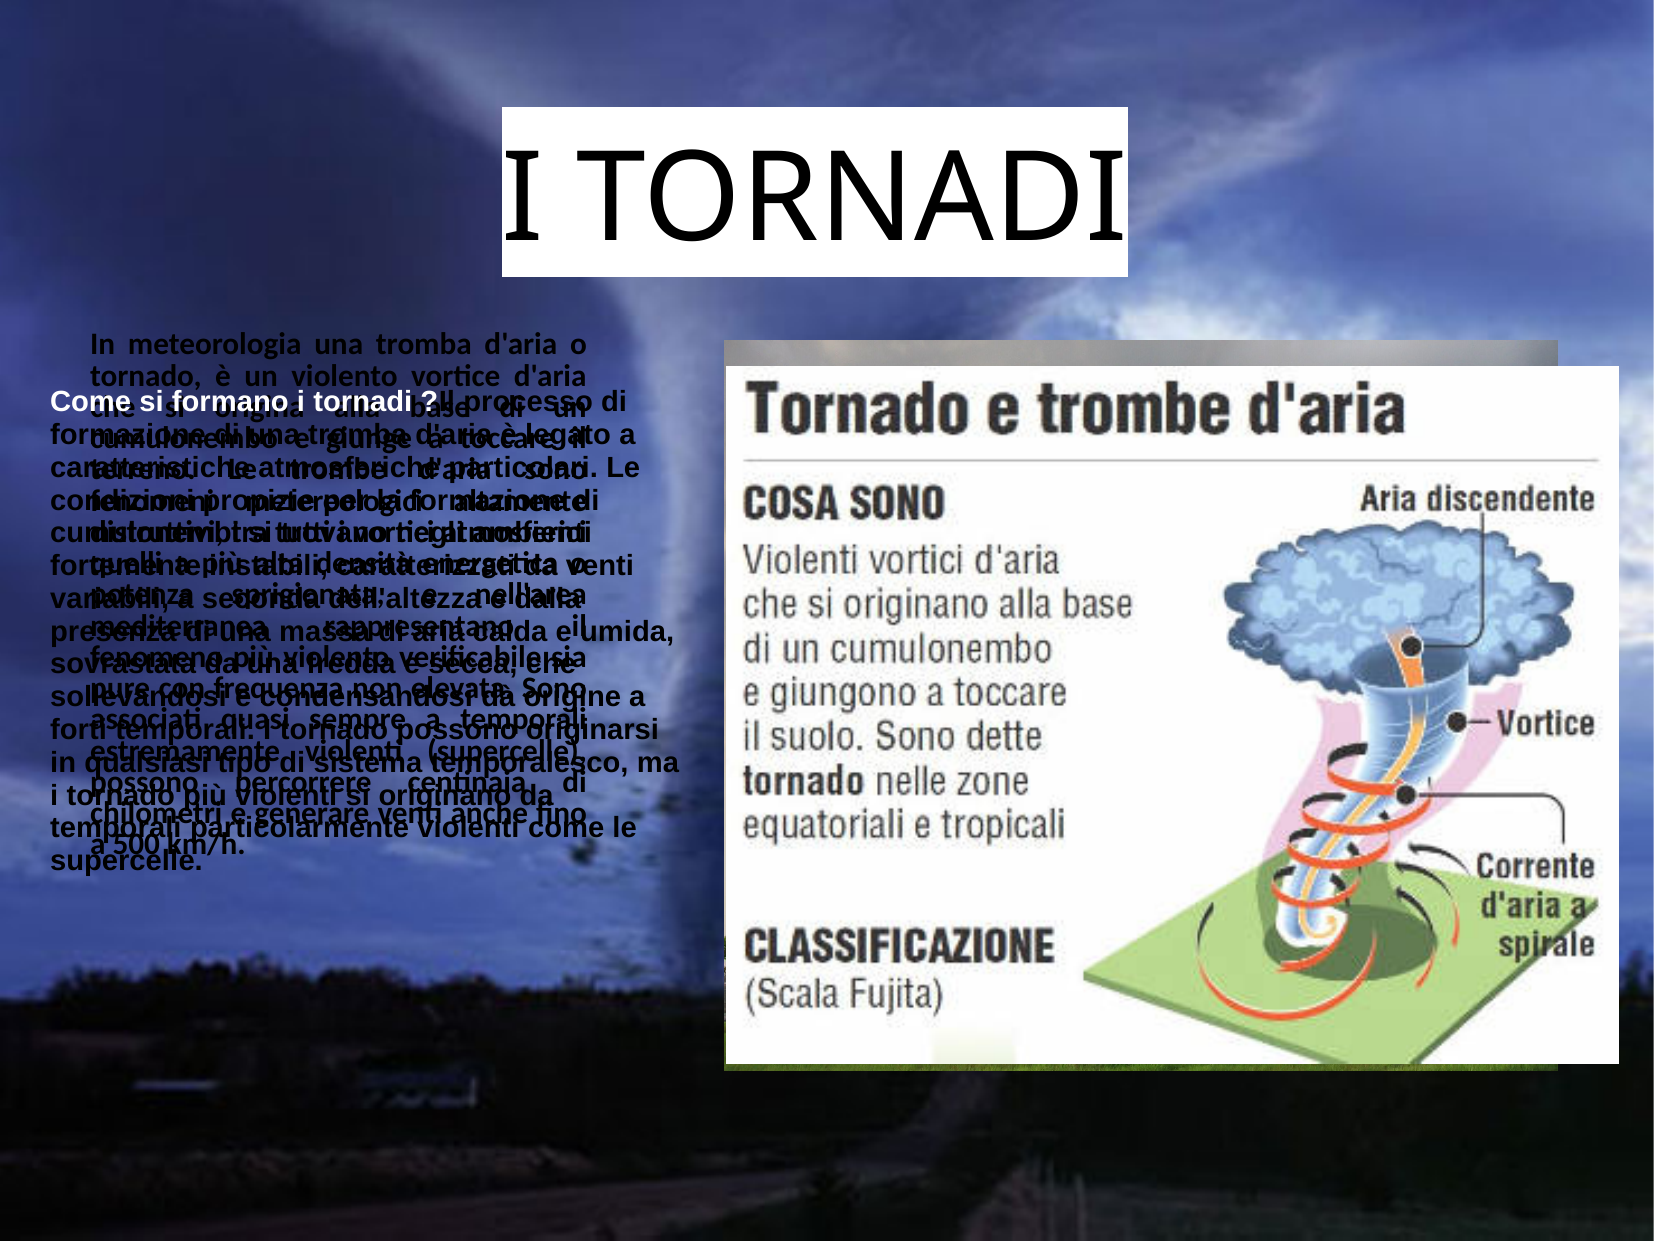

# I TORNADI
In meteorologia una tromba d'aria o tornado, è un violento vortice d'aria che si origina alla base di un cumulonembo e giunge a toccare il terreno. Le trombe d'aria sono fenomeni metereologici altamente distruttivi, tra tutti i vortici atmosferici quelli a più alta densità energetica o potenza sprigionata, e nell'area mediterranea rappresentano il fenomeno più violento verificabile sia pure con frequenza non elevata. Sono associati quasi sempre a temporali estremamente violenti (supercelle), possono percorrere centinaia di chilometri e generare venti anche fino a 500 km/h.
Come si formano i tornadi ?Il processo di formazione di una tromba d'aria è legato a caratteristiche atmosferiche particolari. Le condizioni propizie per la formazione di cumulonembi si trovano negli ambienti fortemente instabili, caratterizzati da venti variabili, a seconda dell'altezza e dalla presenza di una massa di aria calda e umida, sovrastata da una fredda e secca, che sollevandosi e condensandosi dà origine a forti temporali. I tornado possono originarsi in qualsiasi tipo di sistema temporalesco, ma i tornado più violenti si originano da temporali particolarmente violenti come le supercelle.